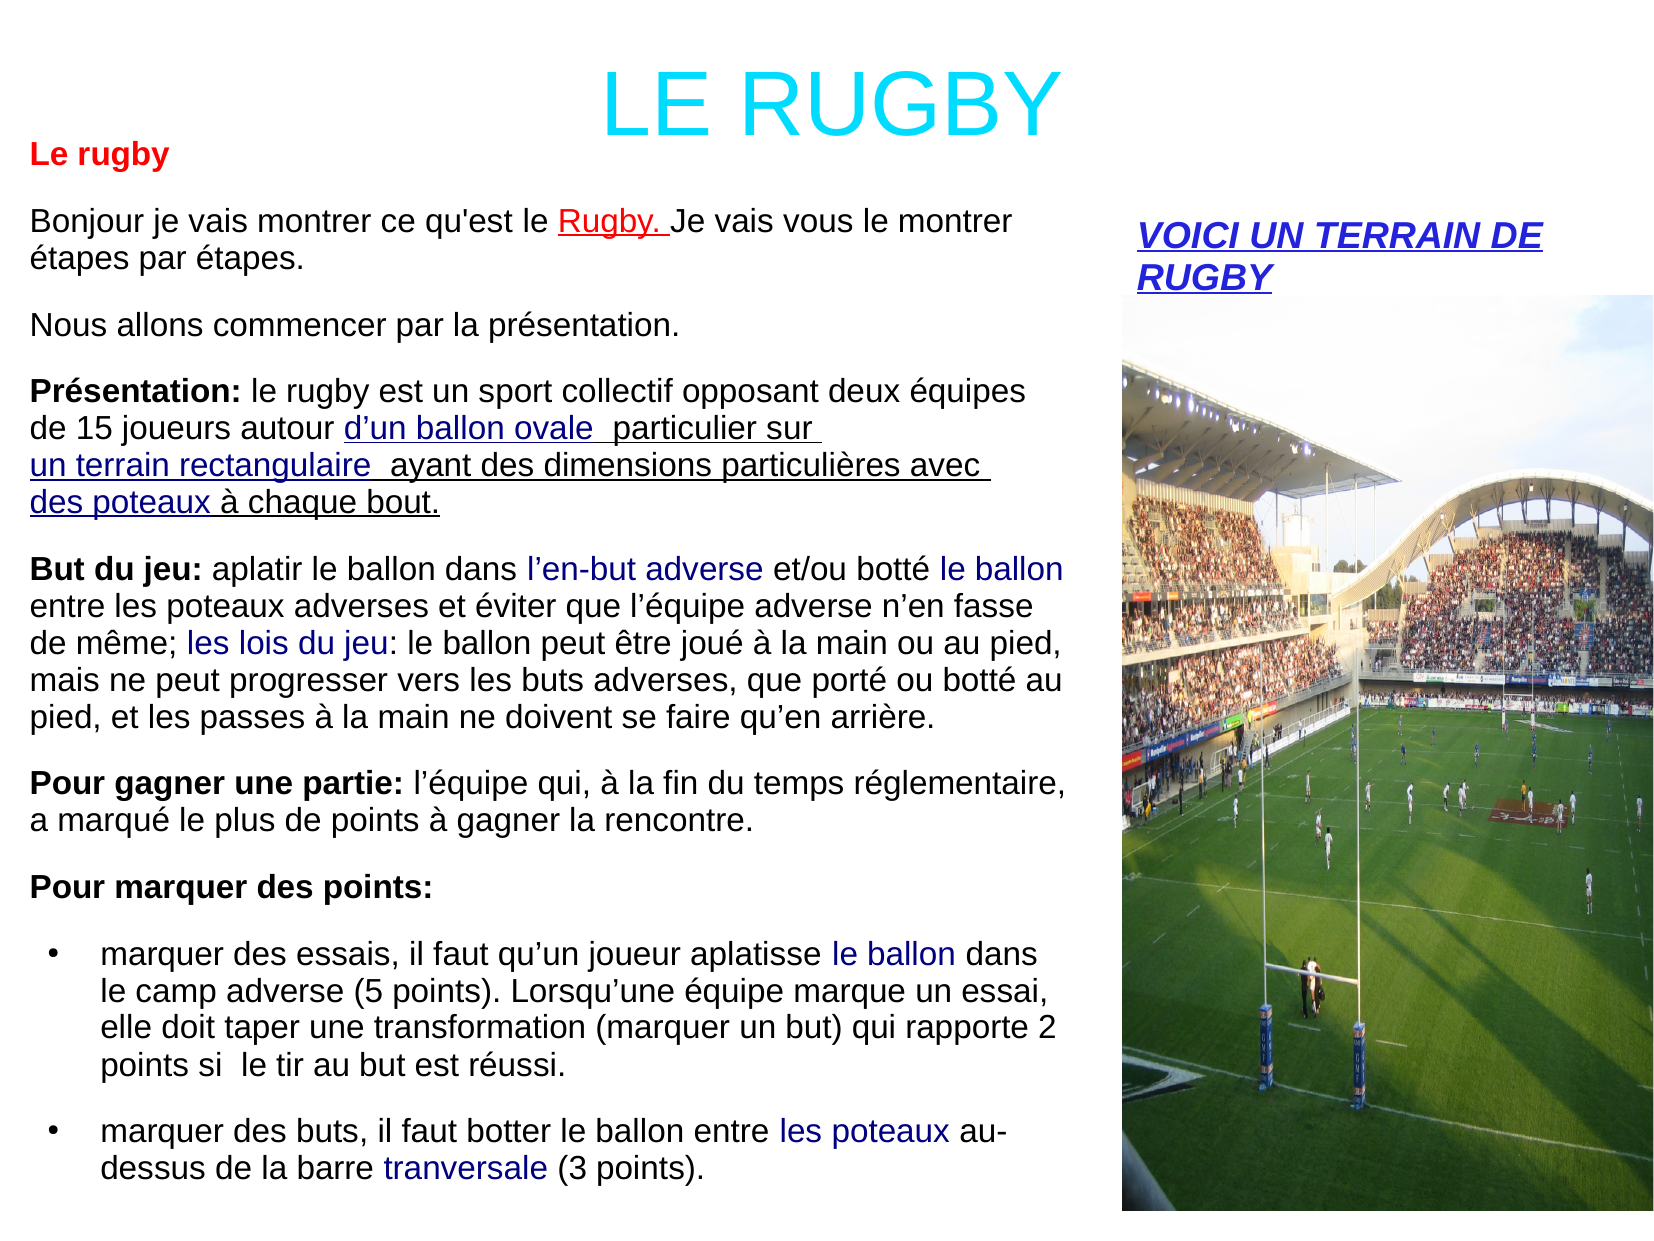

# LE RUGBY
Le rugby
Bonjour je vais montrer ce qu'est le Rugby. Je vais vous le montrer étapes par étapes.
Nous allons commencer par la présentation.
Présentation: le rugby est un sport collectif opposant deux équipes de 15 joueurs autour d’un ballon ovale particulier sur un terrain rectangulaire ayant des dimensions particulières avec des poteaux à chaque bout.
But du jeu: aplatir le ballon dans l’en-but adverse et/ou botté le ballon entre les poteaux adverses et éviter que l’équipe adverse n’en fasse de même; les lois du jeu: le ballon peut être joué à la main ou au pied, mais ne peut progresser vers les buts adverses, que porté ou botté au pied, et les passes à la main ne doivent se faire qu’en arrière.
Pour gagner une partie: l’équipe qui, à la fin du temps réglementaire, a marqué le plus de points à gagner la rencontre.
Pour marquer des points:
marquer des essais, il faut qu’un joueur aplatisse le ballon dans le camp adverse (5 points). Lorsqu’une équipe marque un essai, elle doit taper une transformation (marquer un but) qui rapporte 2 points si le tir au but est réussi.
marquer des buts, il faut botter le ballon entre les poteaux au-dessus de la barre tranversale (3 points).
VOICI UN TERRAIN DE RUGBY